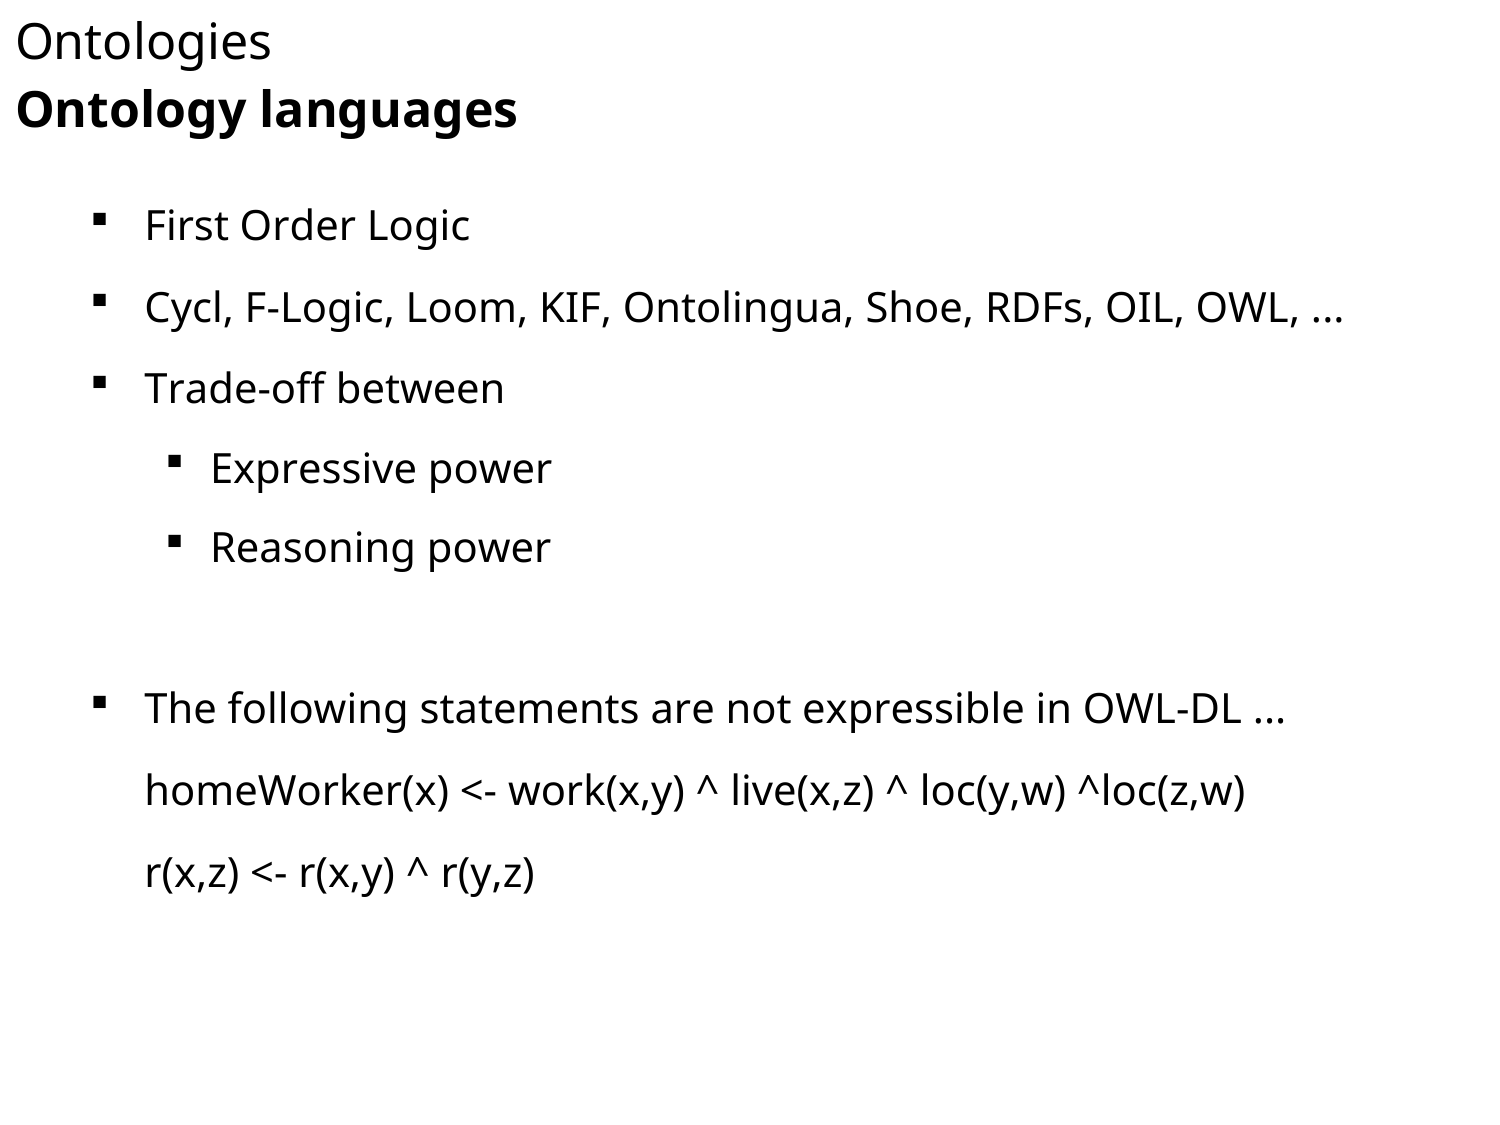

Ontologies
Ontology languages
# First Order Logic
Cycl, F-Logic, Loom, KIF, Ontolingua, Shoe, RDFs, OIL, OWL, ...
Trade-off between
Expressive power
Reasoning power
The following statements are not expressible in OWL-DL ...
homeWorker(x) <- work(x,y) ^ live(x,z) ^ loc(y,w) ^loc(z,w)
r(x,z) <- r(x,y) ^ r(y,z)